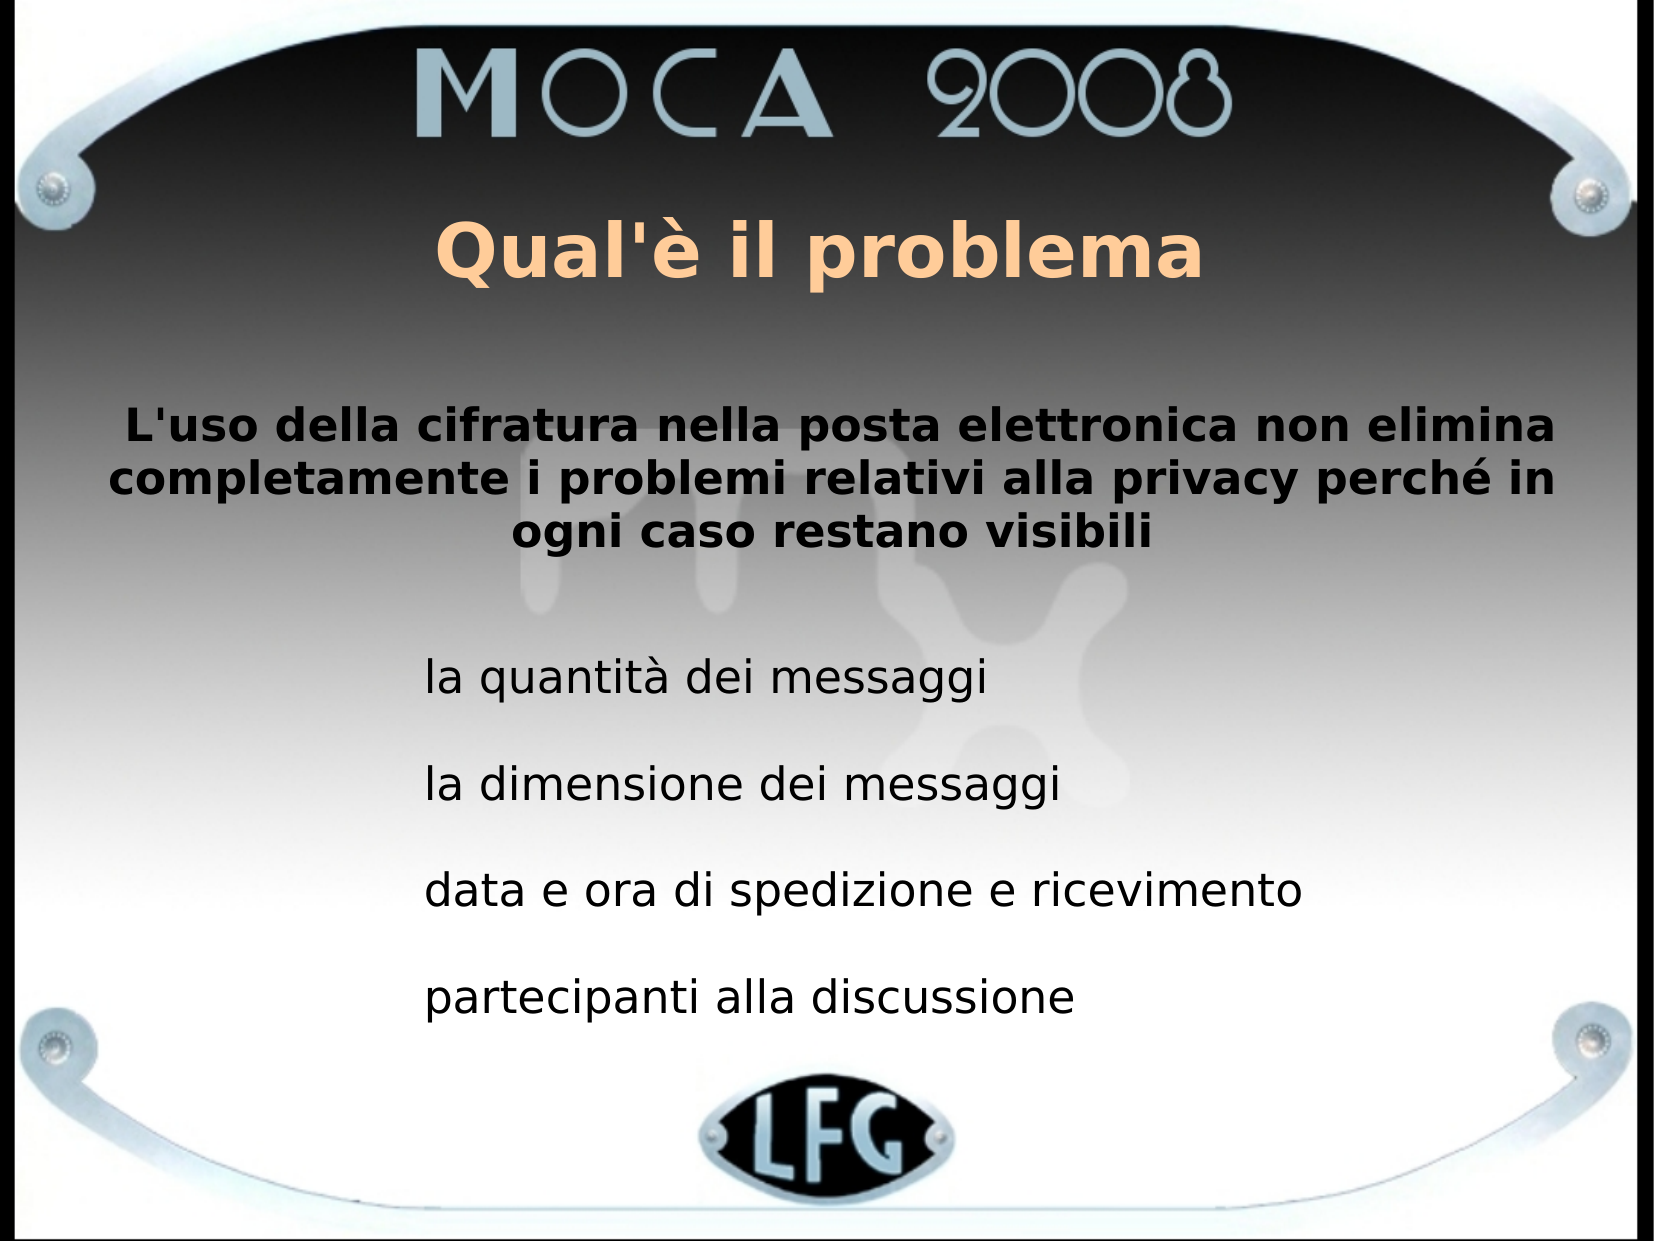

# Qual'è il problema
 L'uso della cifratura nella posta elettronica non elimina completamente i problemi relativi alla privacy perché in ogni caso restano visibili
la quantità dei messaggi
la dimensione dei messaggi
data e ora di spedizione e ricevimento
partecipanti alla discussione